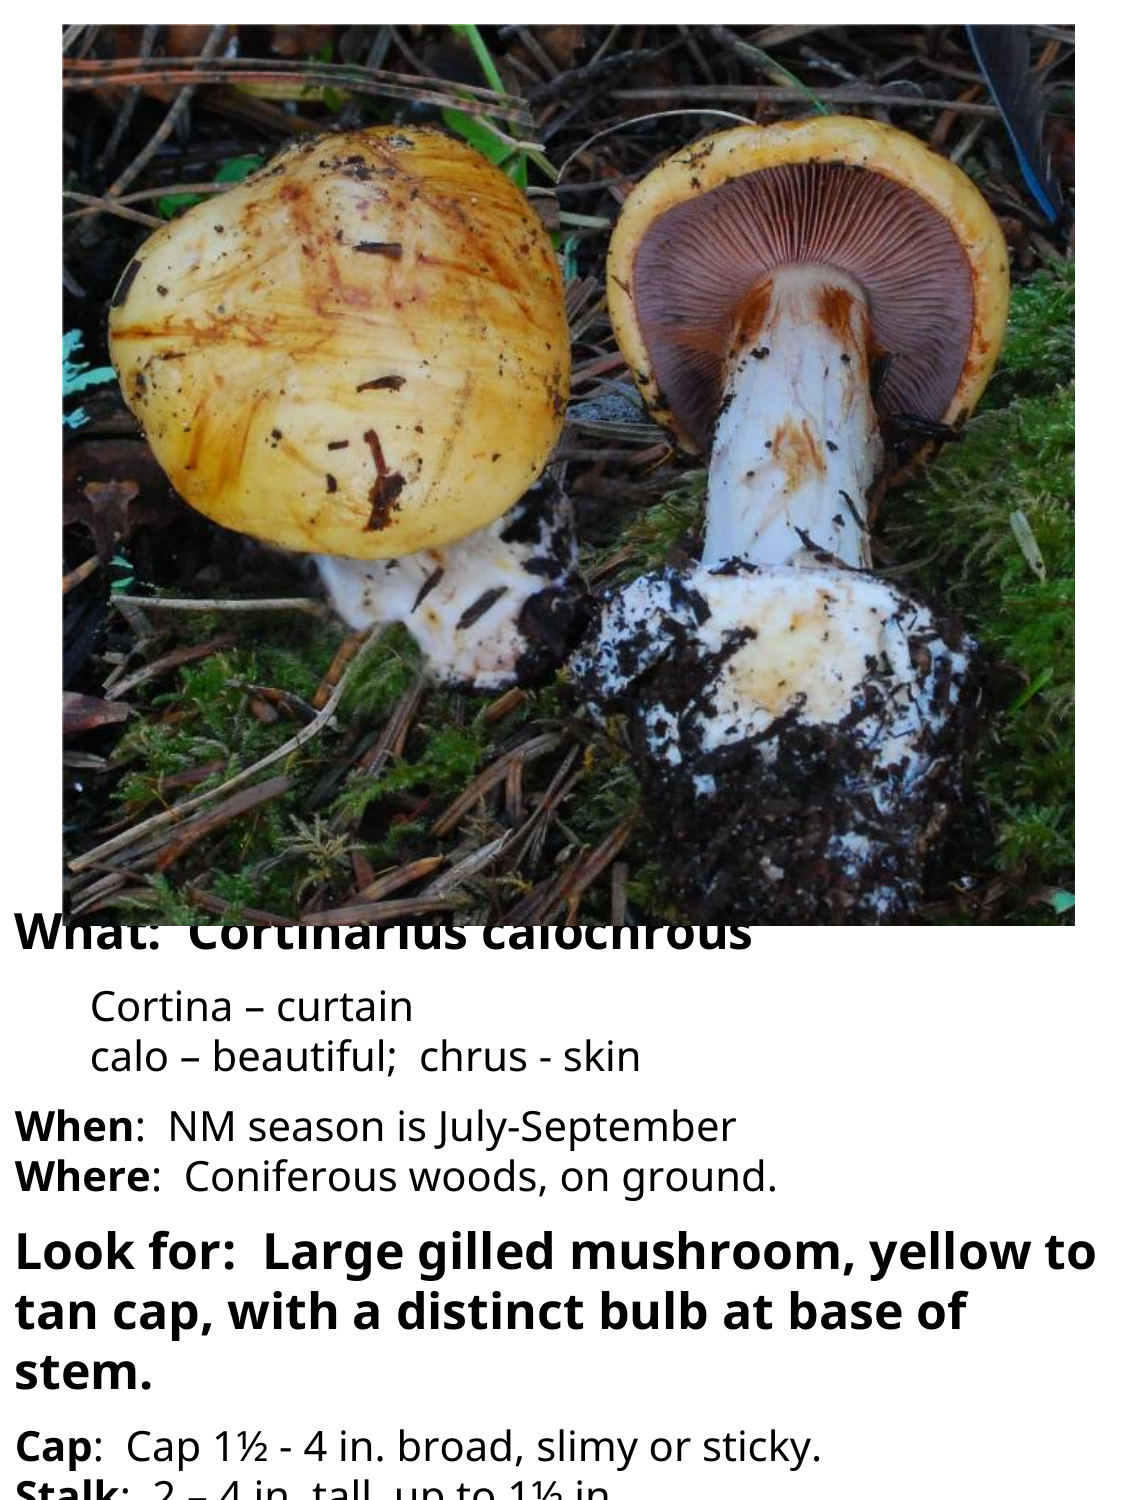

What: Cortinarius calochrous
Cortina – curtain
calo – beautiful; chrus - skin
When: NM season is July-September
Where: Coniferous woods, on ground.
Look for: Large gilled mushroom, yellow to tan cap, with a distinct bulb at base of stem.
Cap: Cap 1½ - 4 in. broad, slimy or sticky.
Stalk: 2 – 4 in. tall, up to 1½ in.